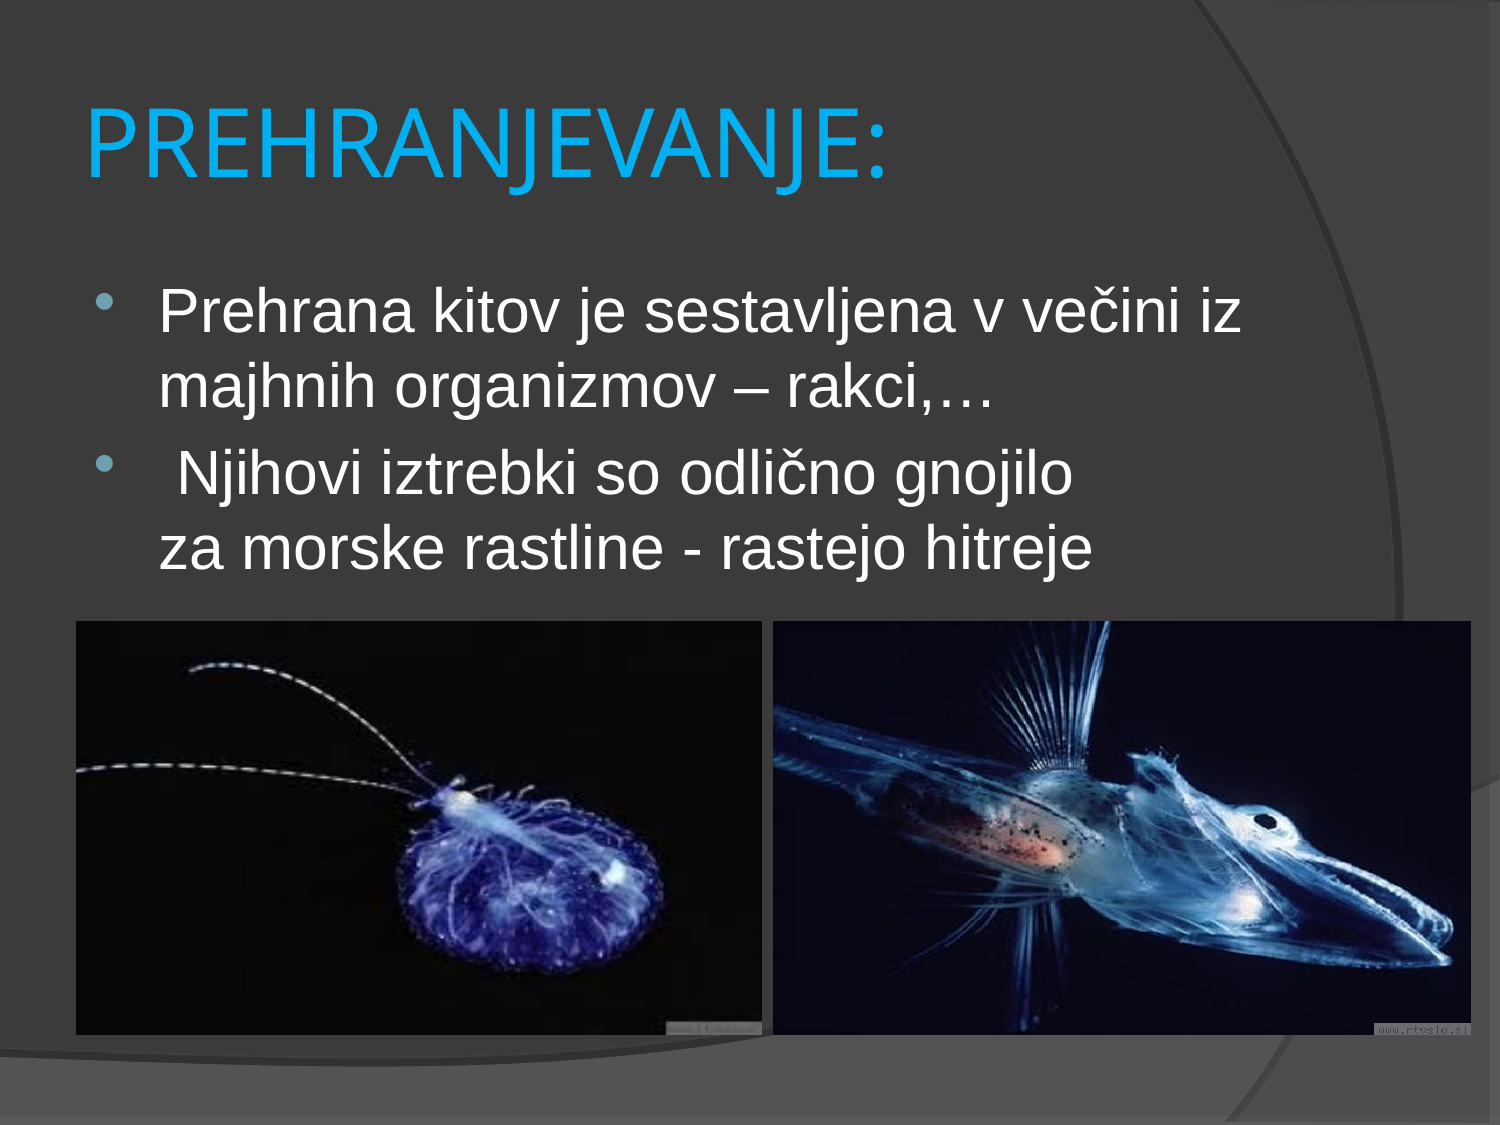

# PREHRANJEVANJE:
Prehrana kitov je sestavljena v večini iz majhnih organizmov – rakci,…
 Njihovi iztrebki so odlično gnojilo za morske rastline - rastejo hitreje